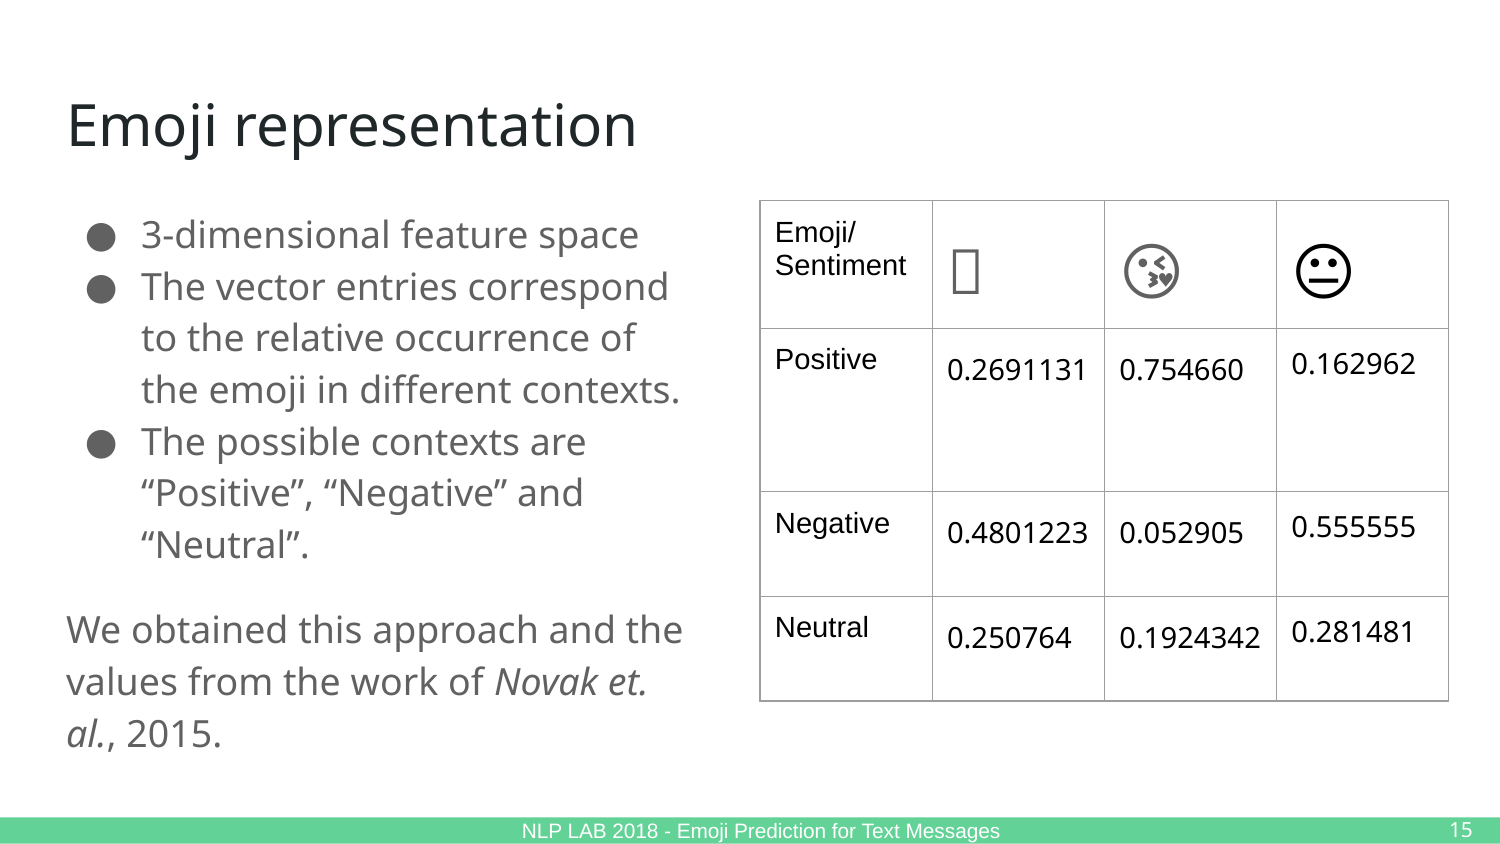

# Emoji representation
3-dimensional feature space
The vector entries correspond to the relative occurrence of the emoji in different contexts.
The possible contexts are “Positive”, “Negative” and “Neutral”.
We obtained this approach and the values from the work of Novak et. al., 2015.
| Emoji/ Sentiment | 😤 | 😘 | 😐 |
| --- | --- | --- | --- |
| Positive | 0.2691131 | 0.754660 | 0.162962 |
| Negative | 0.4801223 | 0.052905 | 0.555555 |
| Neutral | 0.250764 | 0.1924342 | 0.281481 |